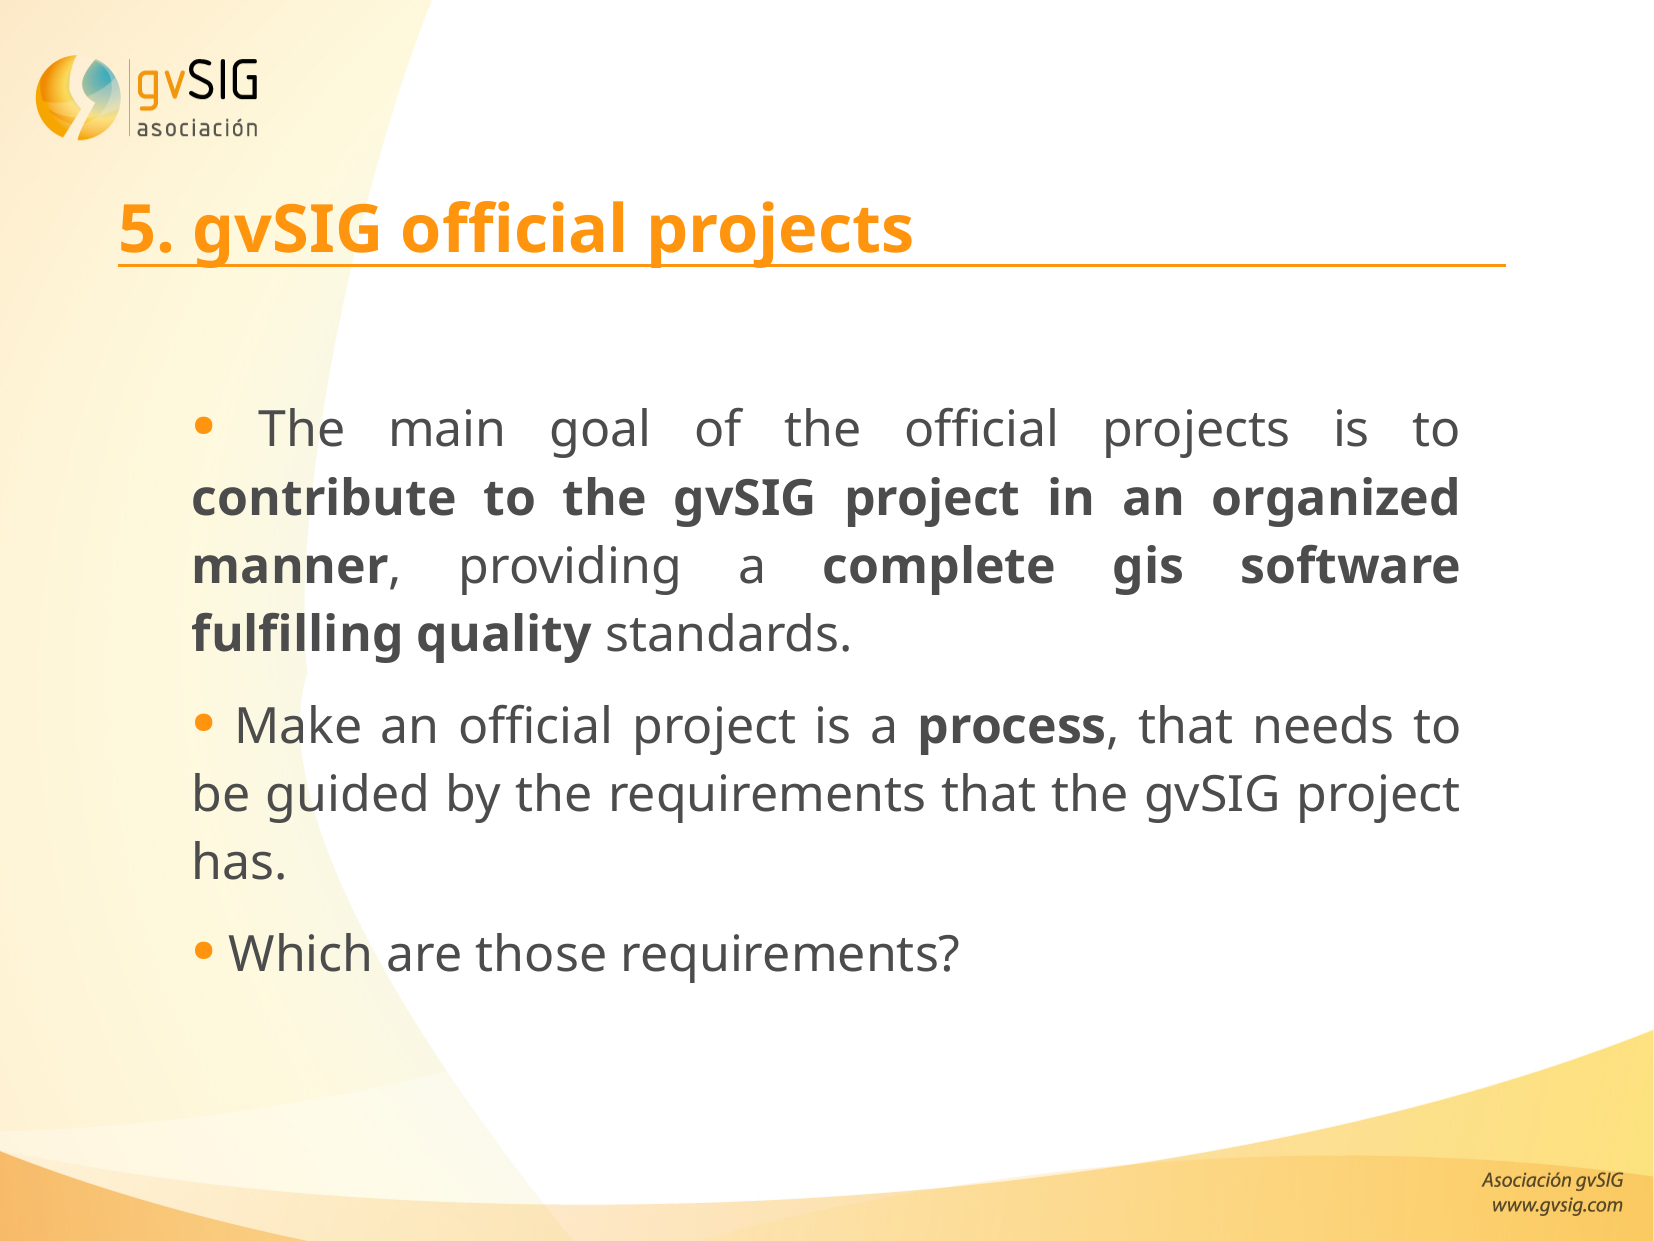

# 5. gvSIG official projects
 The main goal of the official projects is to contribute to the gvSIG project in an organized manner, providing a complete gis software fulfilling quality standards.
 Make an official project is a process, that needs to be guided by the requirements that the gvSIG project has.
 Which are those requirements?